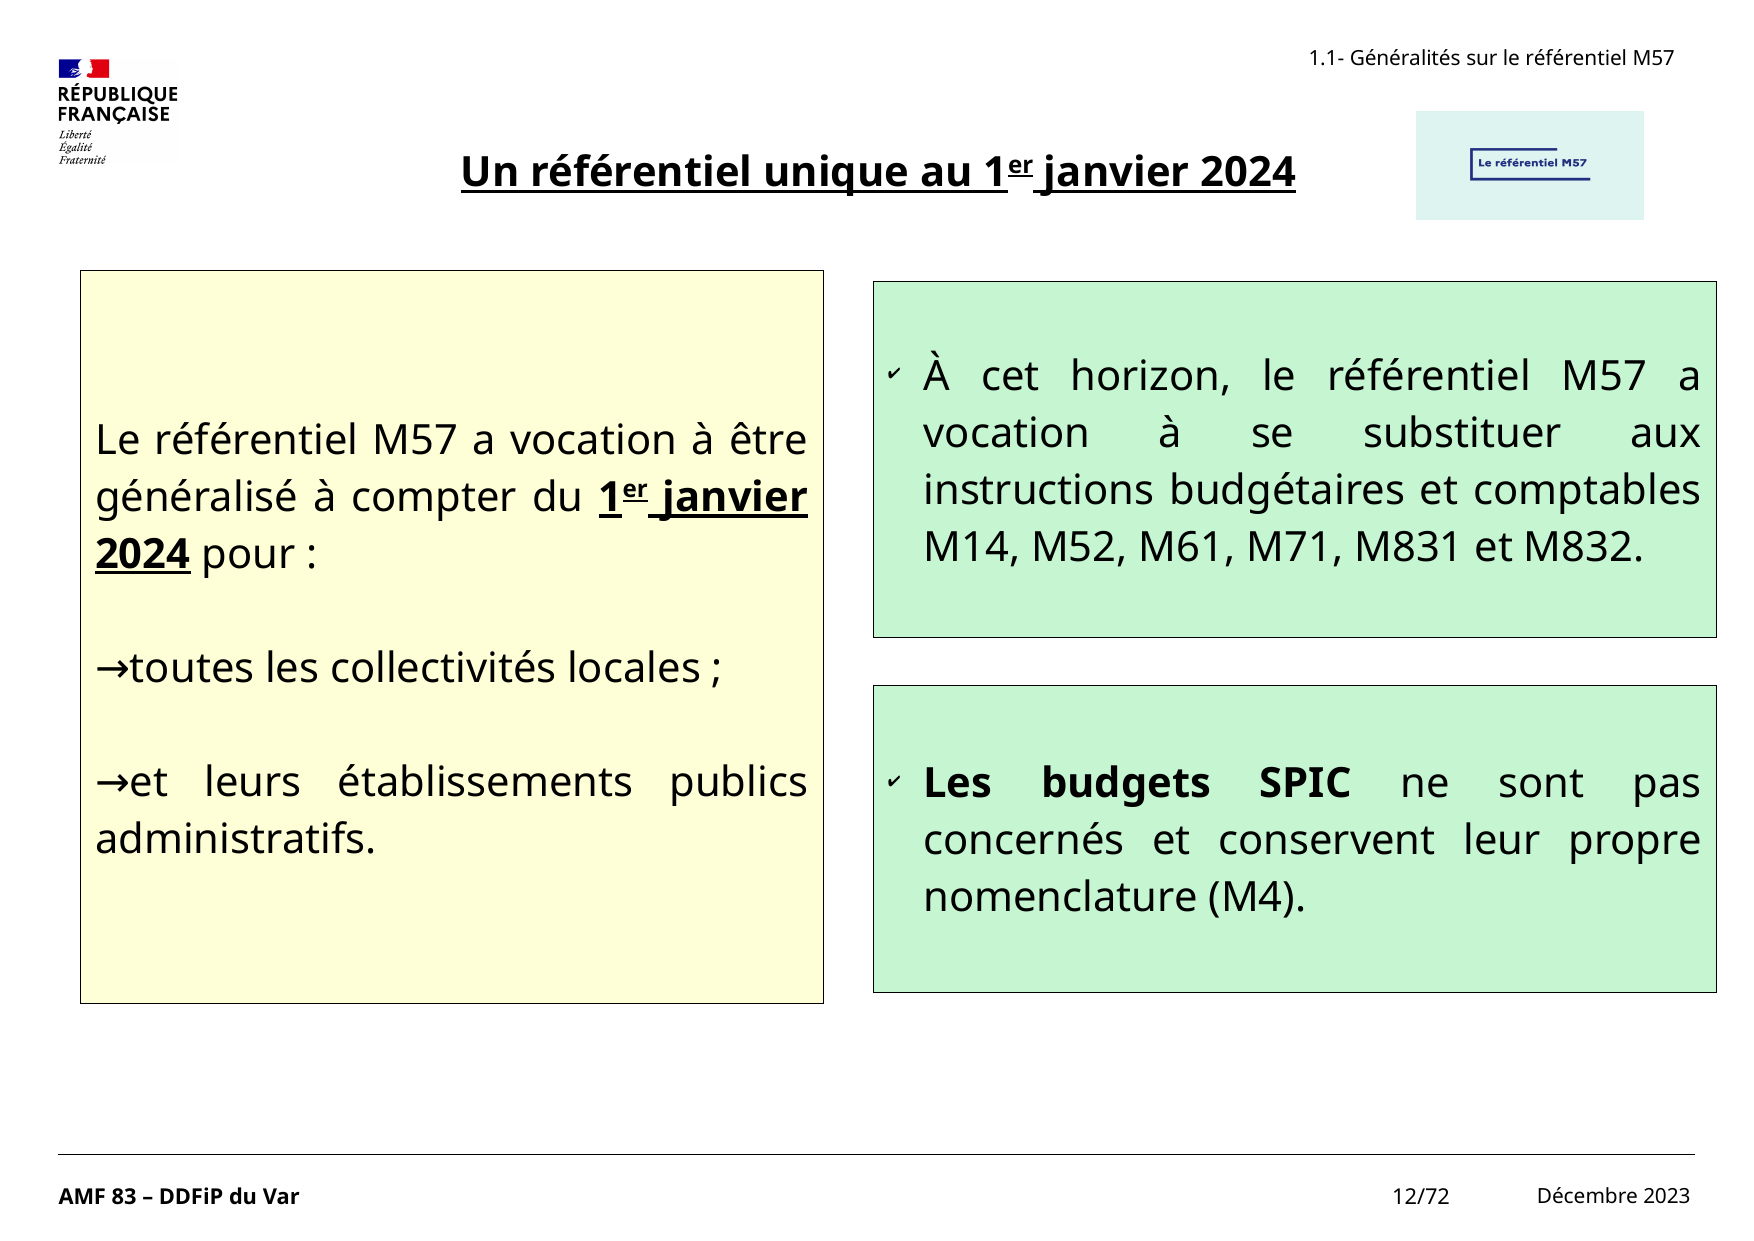

1.1- Généralités sur le référentiel M57
Un référentiel unique au 1er janvier 2024
Le référentiel M57 a vocation à être généralisé à compter du 1er janvier 2024 pour :
→toutes les collectivités locales ;
→et leurs établissements publics administratifs.
À cet horizon, le référentiel M57 a vocation à se substituer aux instructions budgétaires et comptables M14, M52, M61, M71, M831 et M832.
Les budgets SPIC ne sont pas concernés et conservent leur propre nomenclature (M4).